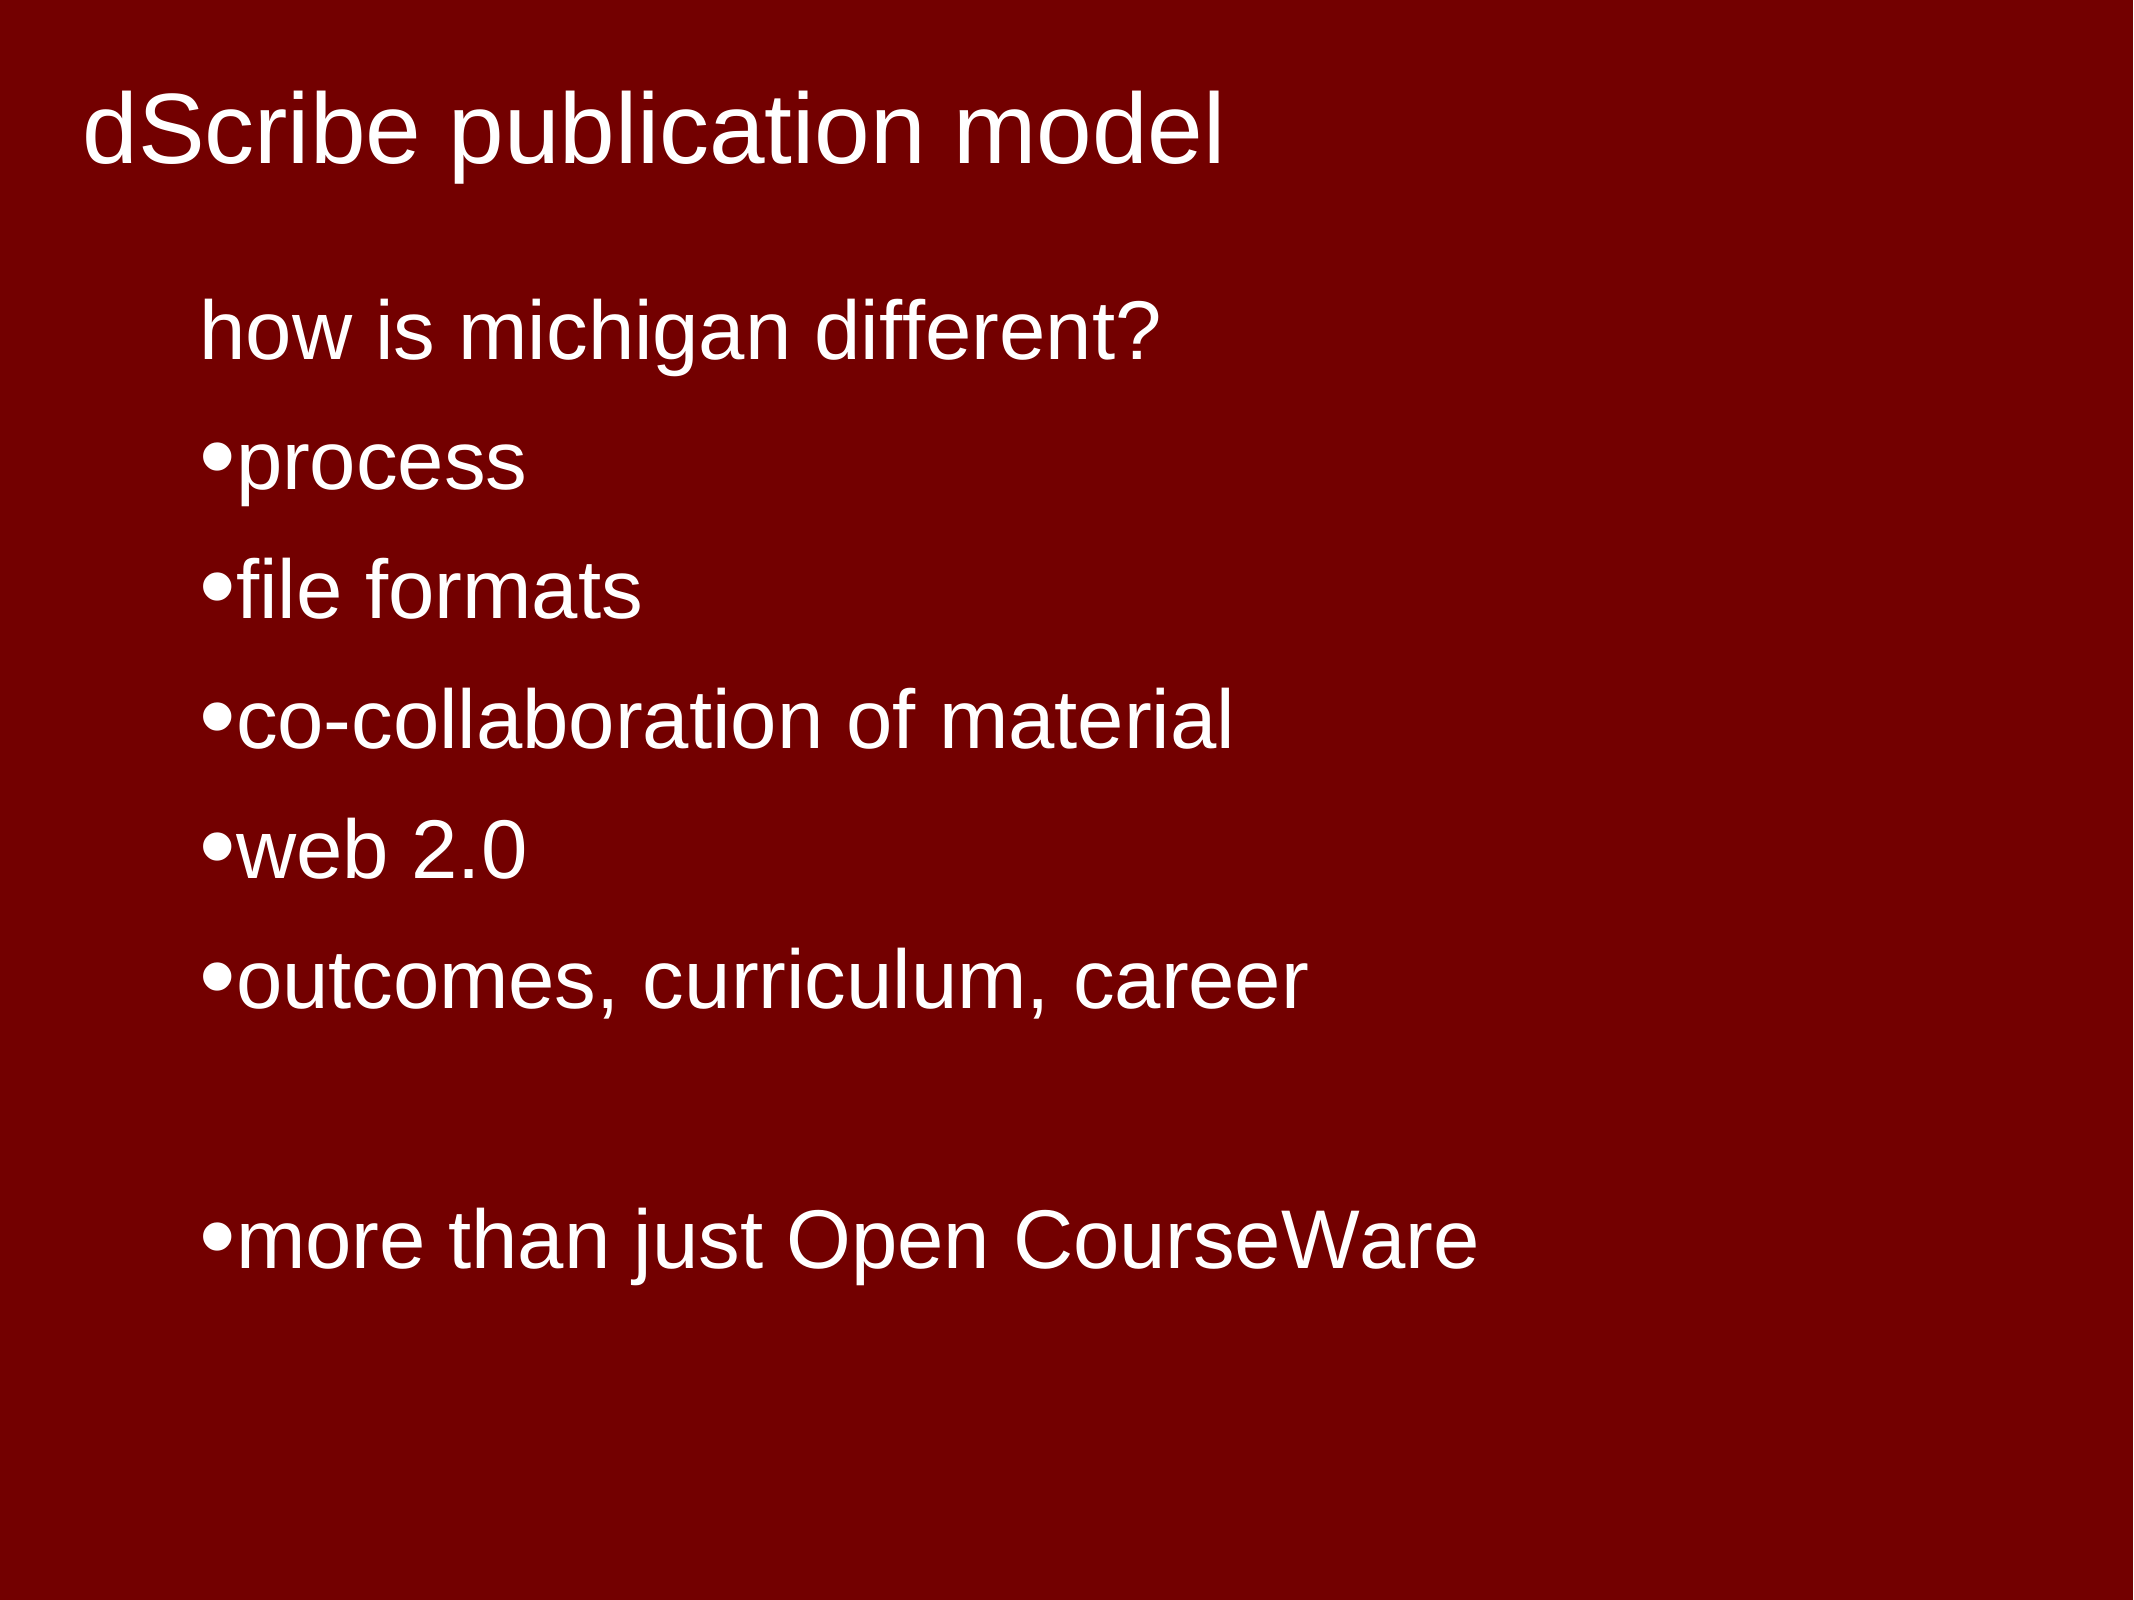

dScribe publication model
how is michigan different?
process
file formats
co-collaboration of material
web 2.0
outcomes, curriculum, career
more than just Open CourseWare